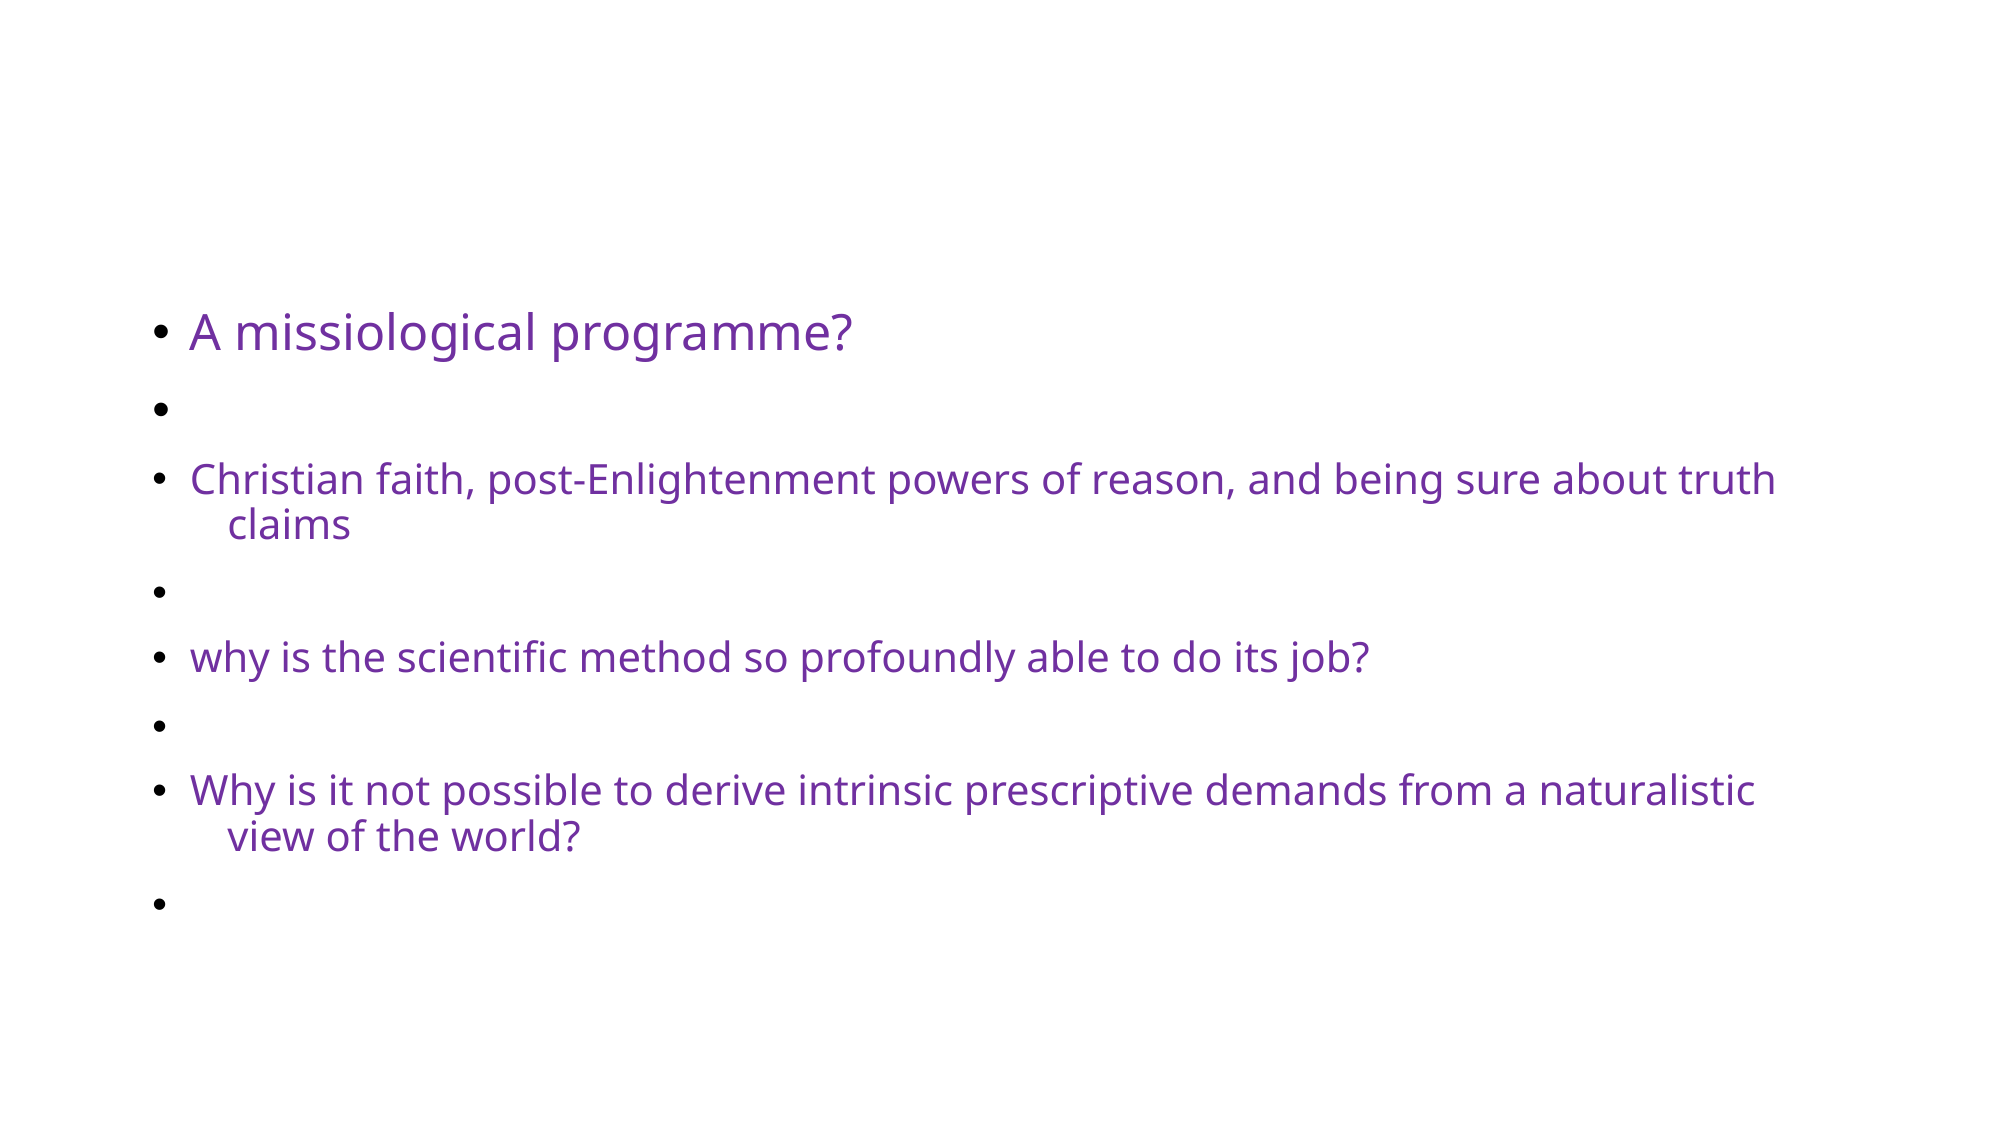

#
A missiological programme?
Christian faith, post-Enlightenment powers of reason, and being sure about truth claims
why is the scientific method so profoundly able to do its job?
Why is it not possible to derive intrinsic prescriptive demands from a naturalistic view of the world?